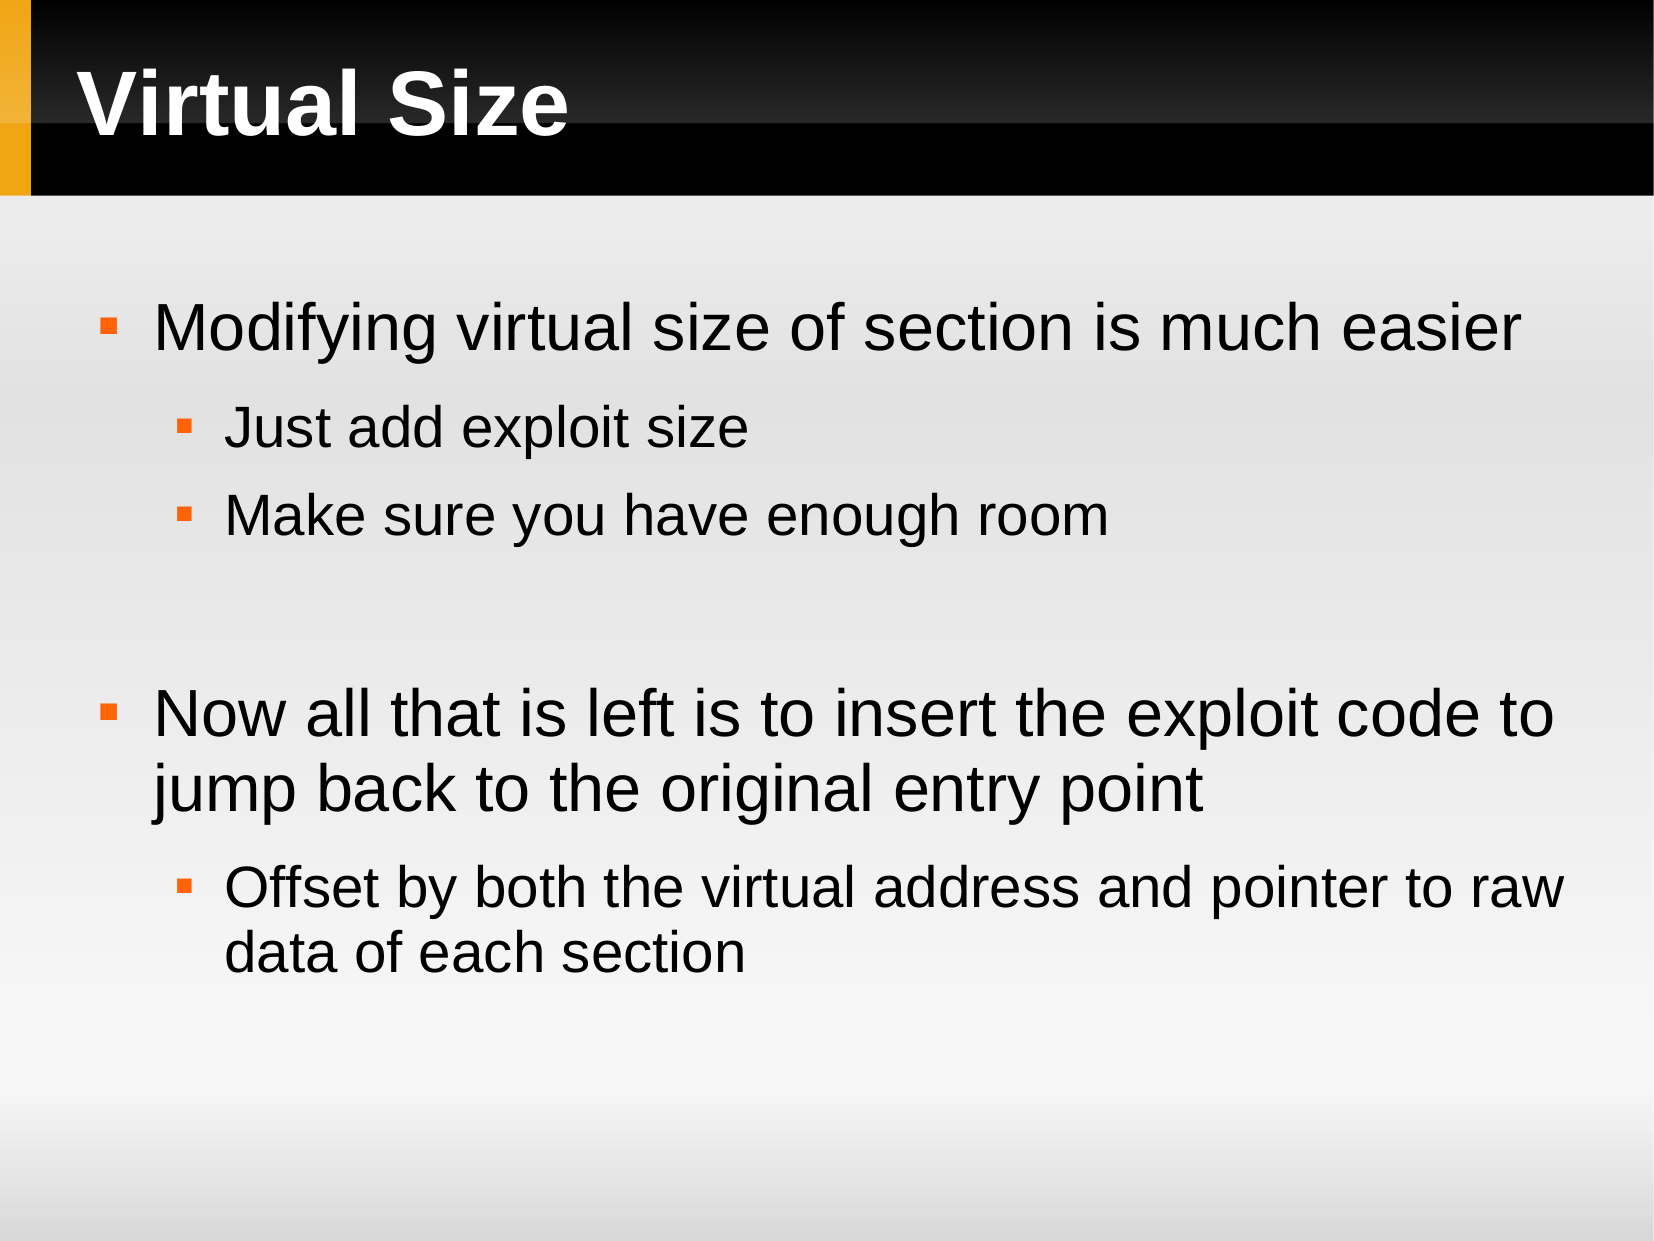

# Virtual Size
Modifying virtual size of section is much easier
Just add exploit size
Make sure you have enough room
Now all that is left is to insert the exploit code to jump back to the original entry point
Offset by both the virtual address and pointer to raw data of each section